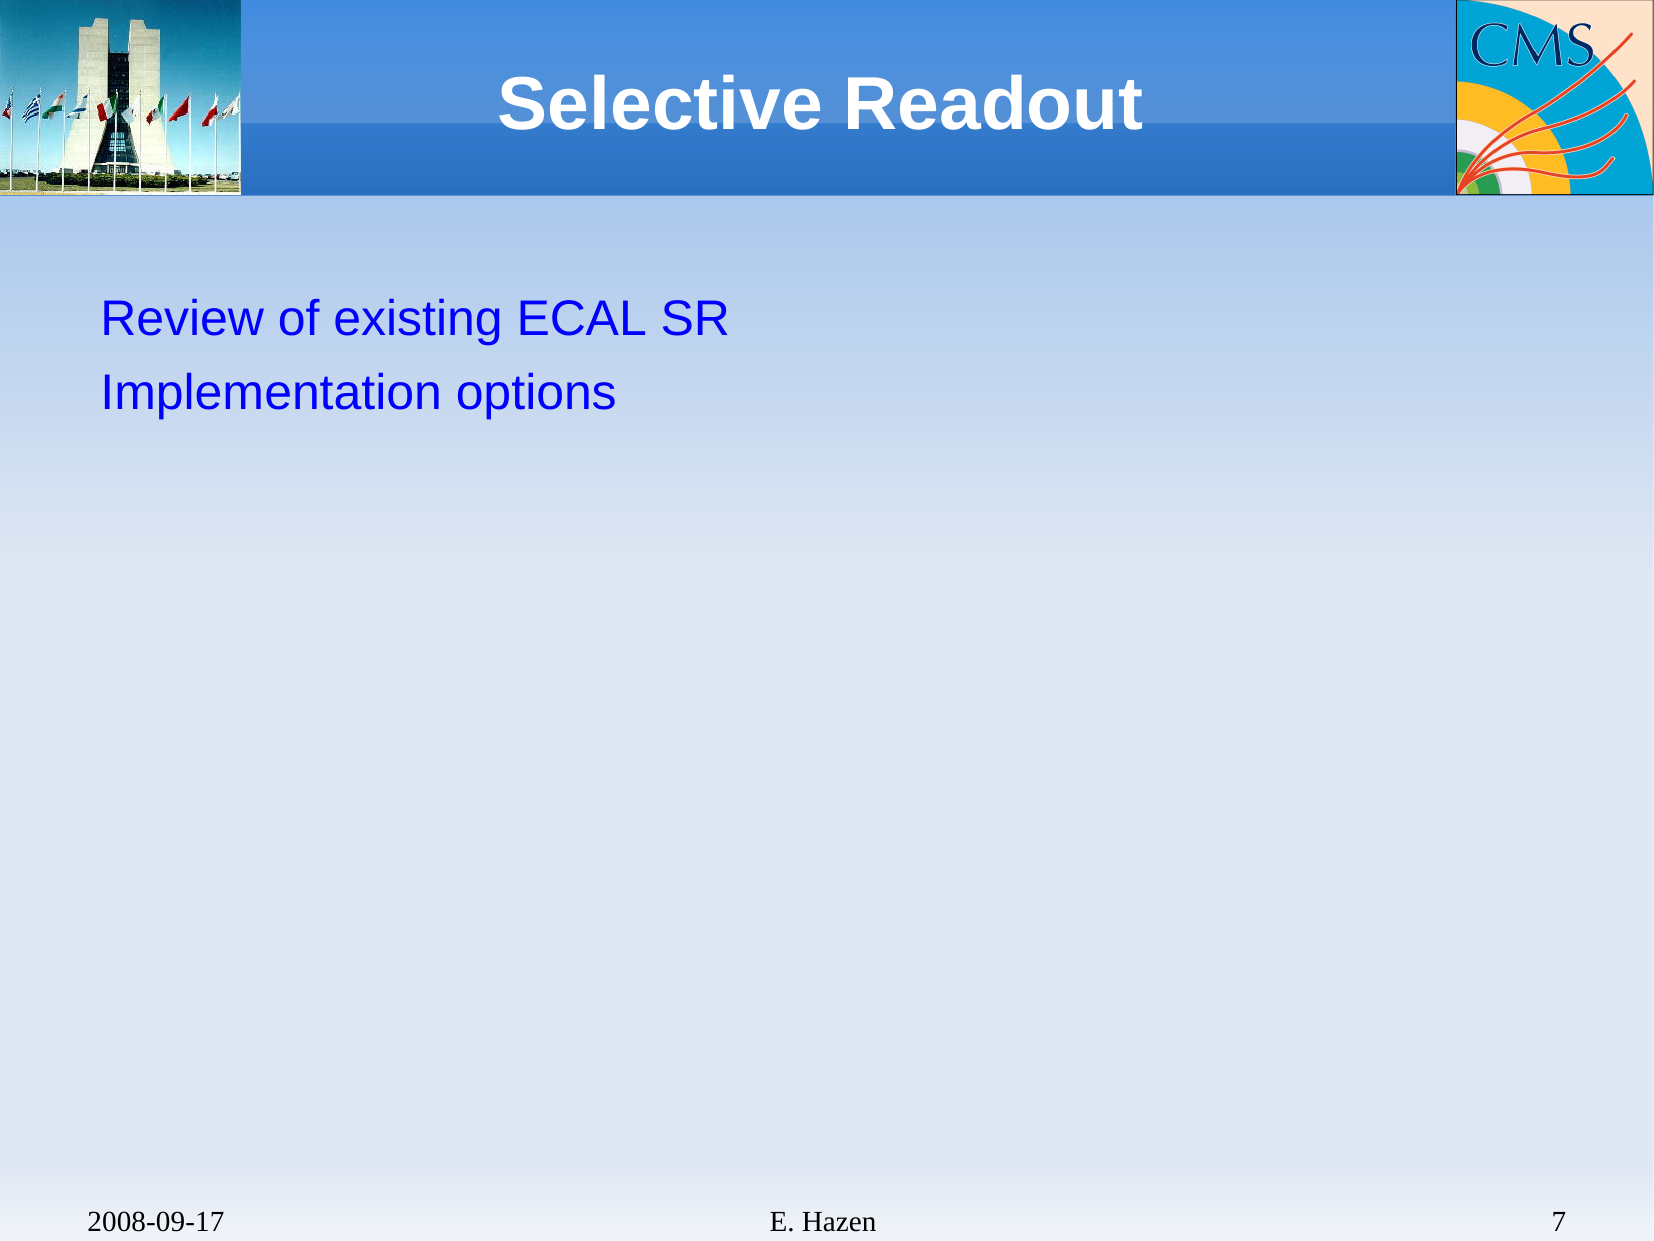

# Selective Readout
Review of existing ECAL SR
Implementation options
2008-09-17
E. Hazen
7